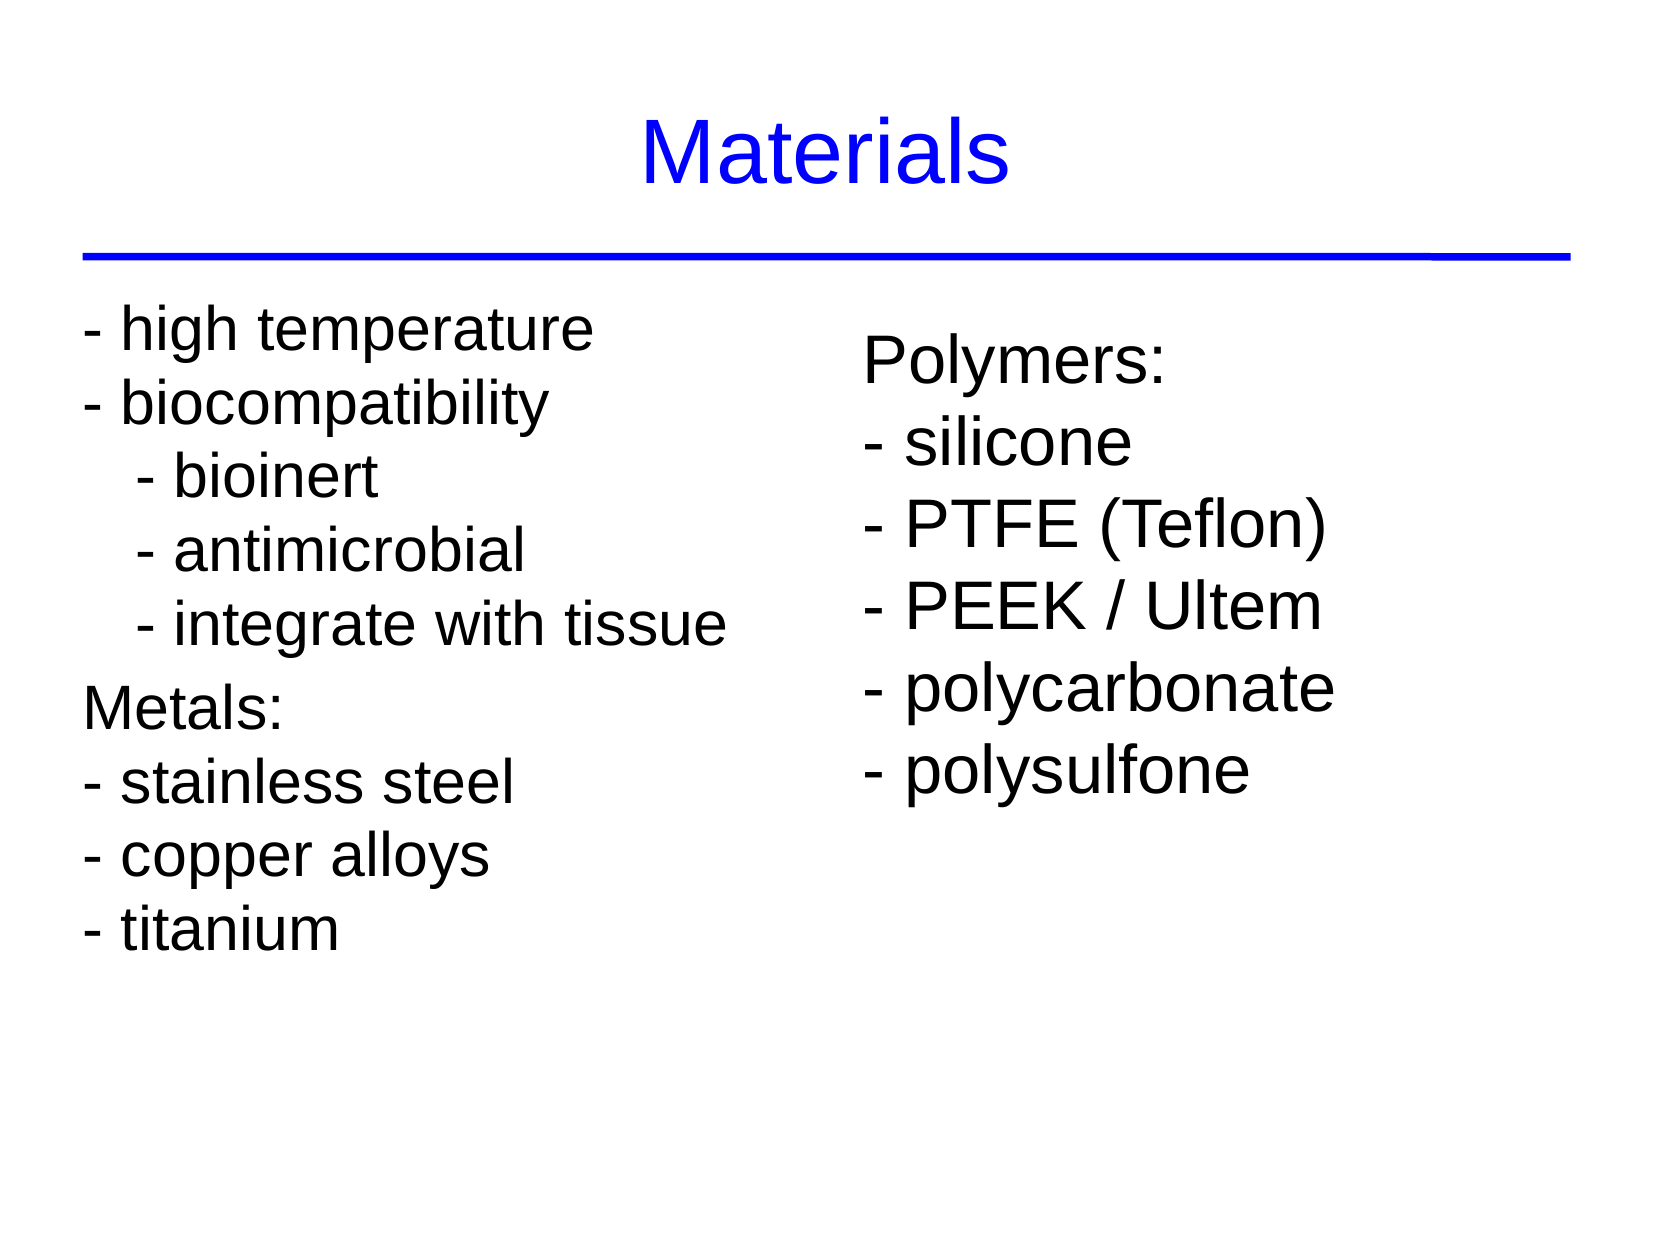

# Materials
Polymers:
- silicone
- PTFE (Teflon)
- PEEK / Ultem
- polycarbonate
- polysulfone
- high temperature
- biocompatibility
 - bioinert
 - antimicrobial
 - integrate with tissue
Metals:
- stainless steel
- copper alloys
- titanium